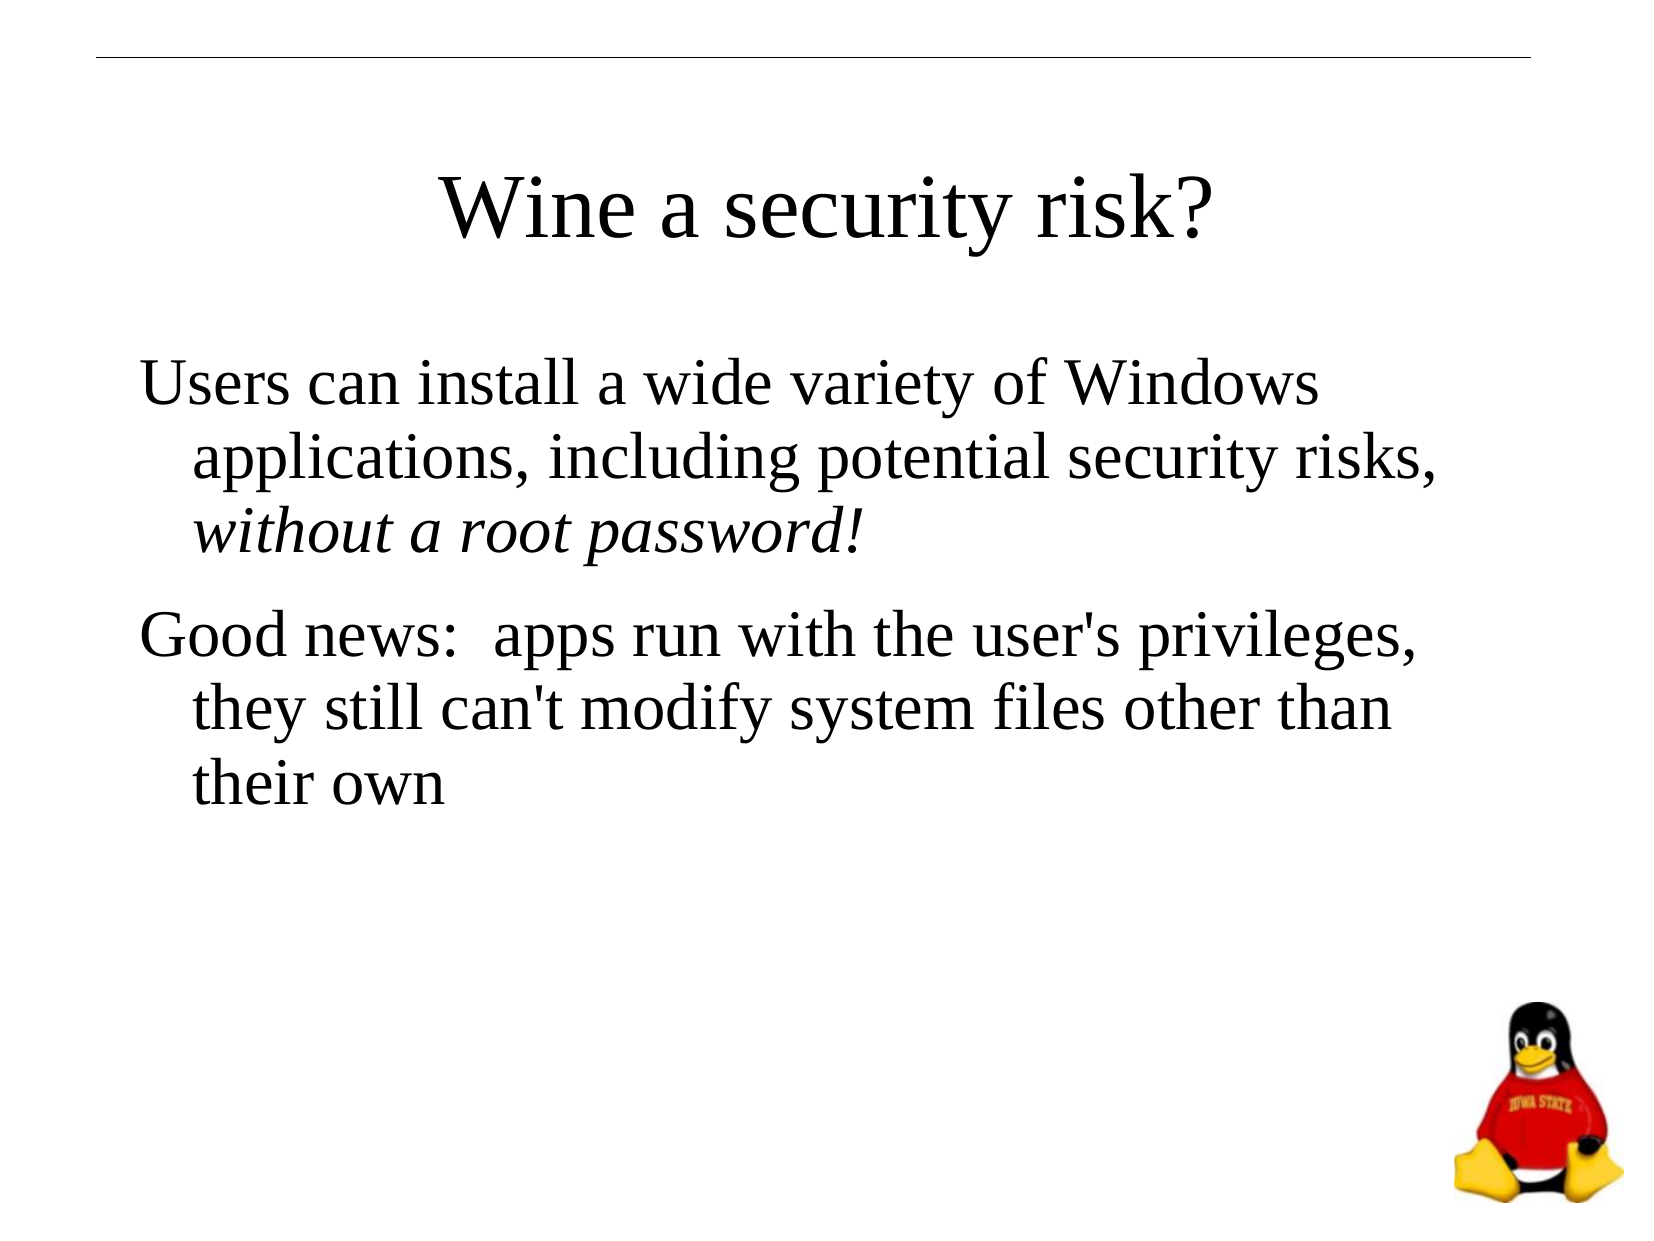

# Wine a security risk?
Users can install a wide variety of Windows applications, including potential security risks, without a root password!
Good news: apps run with the user's privileges, they still can't modify system files other than their own